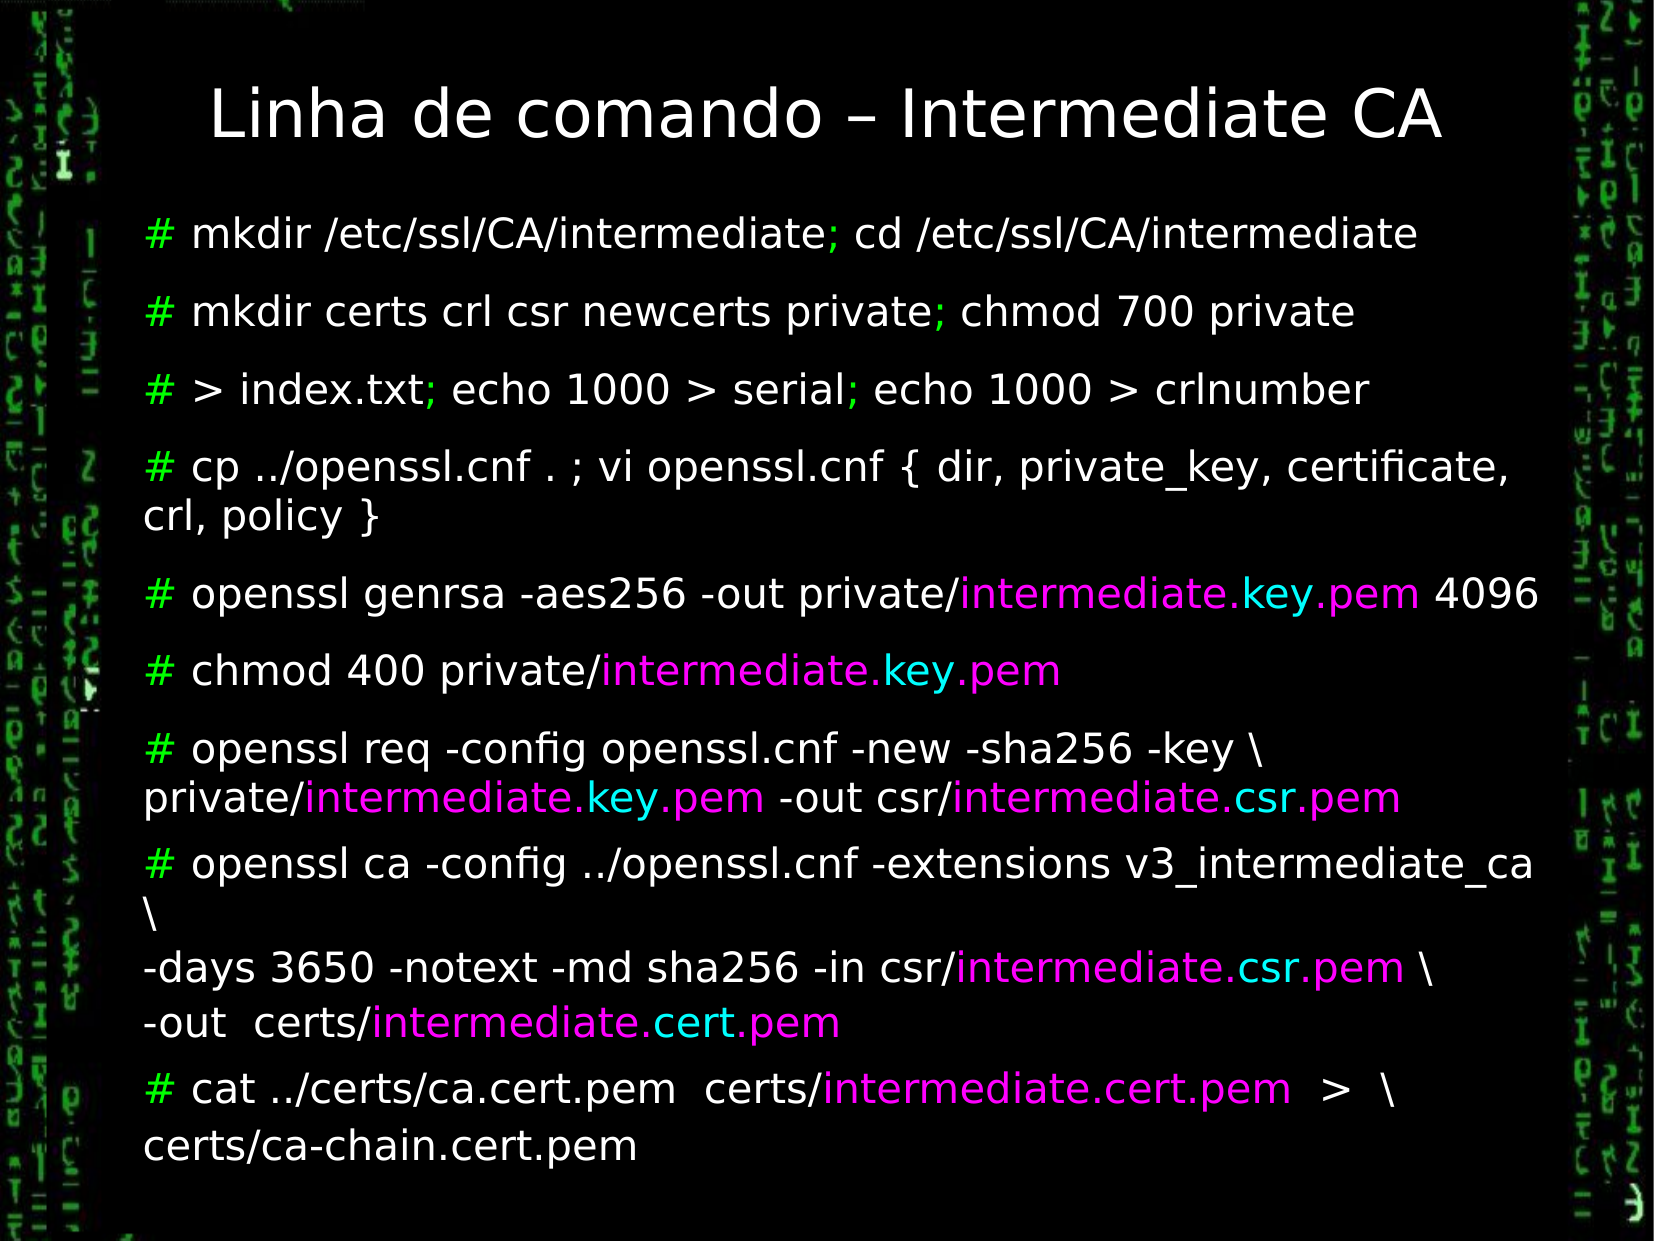

# Linha de comando – Intermediate CA
# mkdir /etc/ssl/CA/intermediate; cd /etc/ssl/CA/intermediate
# mkdir certs crl csr newcerts private; chmod 700 private
# > index.txt; echo 1000 > serial; echo 1000 > crlnumber
# cp ../openssl.cnf . ; vi openssl.cnf { dir, private_key, certificate, crl, policy }
# openssl genrsa -aes256 -out private/intermediate.key.pem 4096
# chmod 400 private/intermediate.key.pem
# openssl req -config openssl.cnf -new -sha256 -key \ private/intermediate.key.pem -out csr/intermediate.csr.pem
# openssl ca -config ../openssl.cnf -extensions v3_intermediate_ca \
-days 3650 -notext -md sha256 -in csr/intermediate.csr.pem \
-out certs/intermediate.cert.pem
# cat ../certs/ca.cert.pem certs/intermediate.cert.pem > \
certs/ca-chain.cert.pem